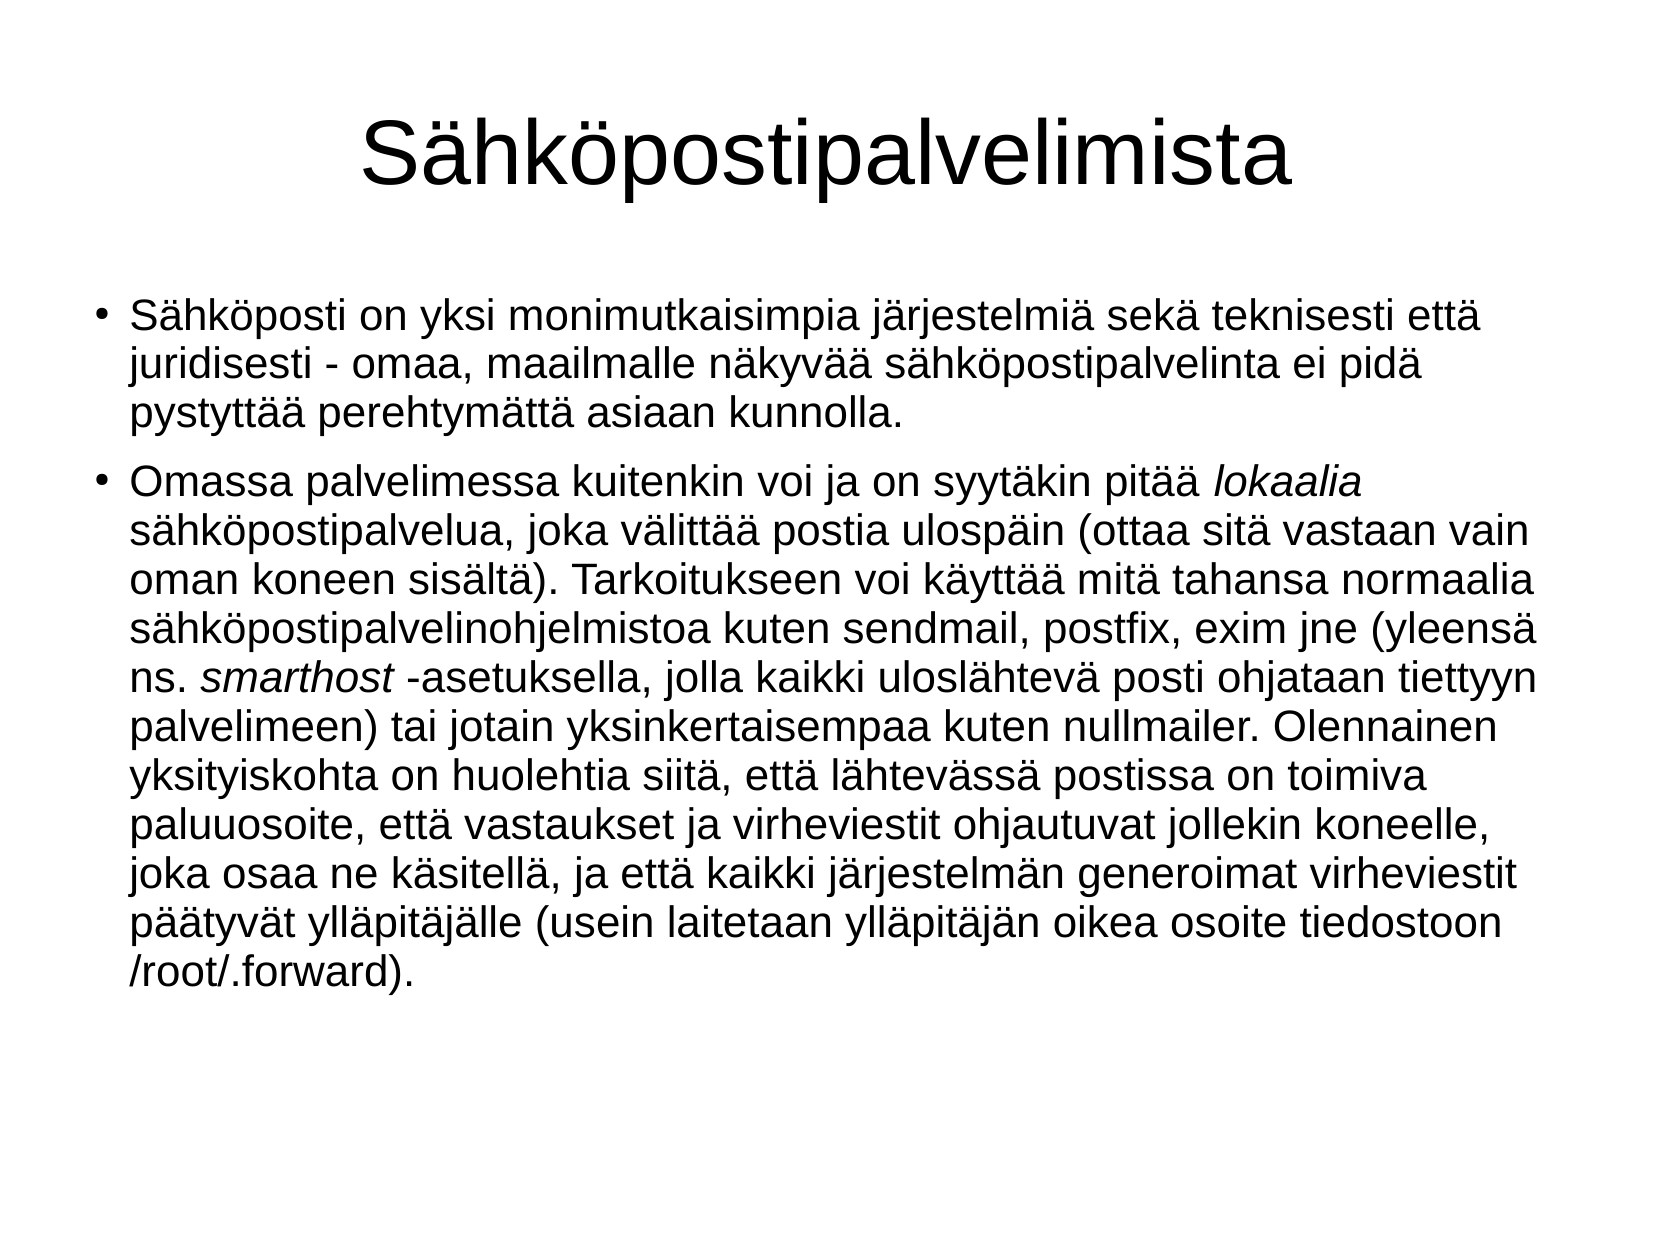

# Sähköpostipalvelimista
Sähköposti on yksi monimutkaisimpia järjestelmiä sekä teknisesti että juridisesti - omaa, maailmalle näkyvää sähköpostipalvelinta ei pidä pystyttää perehtymättä asiaan kunnolla.
Omassa palvelimessa kuitenkin voi ja on syytäkin pitää lokaalia sähköpostipalvelua, joka välittää postia ulospäin (ottaa sitä vastaan vain oman koneen sisältä). Tarkoitukseen voi käyttää mitä tahansa normaalia sähköpostipalvelinohjelmistoa kuten sendmail, postfix, exim jne (yleensä ns. smarthost -asetuksella, jolla kaikki uloslähtevä posti ohjataan tiettyyn palvelimeen) tai jotain yksinkertaisempaa kuten nullmailer. Olennainen yksityiskohta on huolehtia siitä, että lähtevässä postissa on toimiva paluuosoite, että vastaukset ja virheviestit ohjautuvat jollekin koneelle, joka osaa ne käsitellä, ja että kaikki järjestelmän generoimat virheviestit päätyvät ylläpitäjälle (usein laitetaan ylläpitäjän oikea osoite tiedostoon /root/.forward).